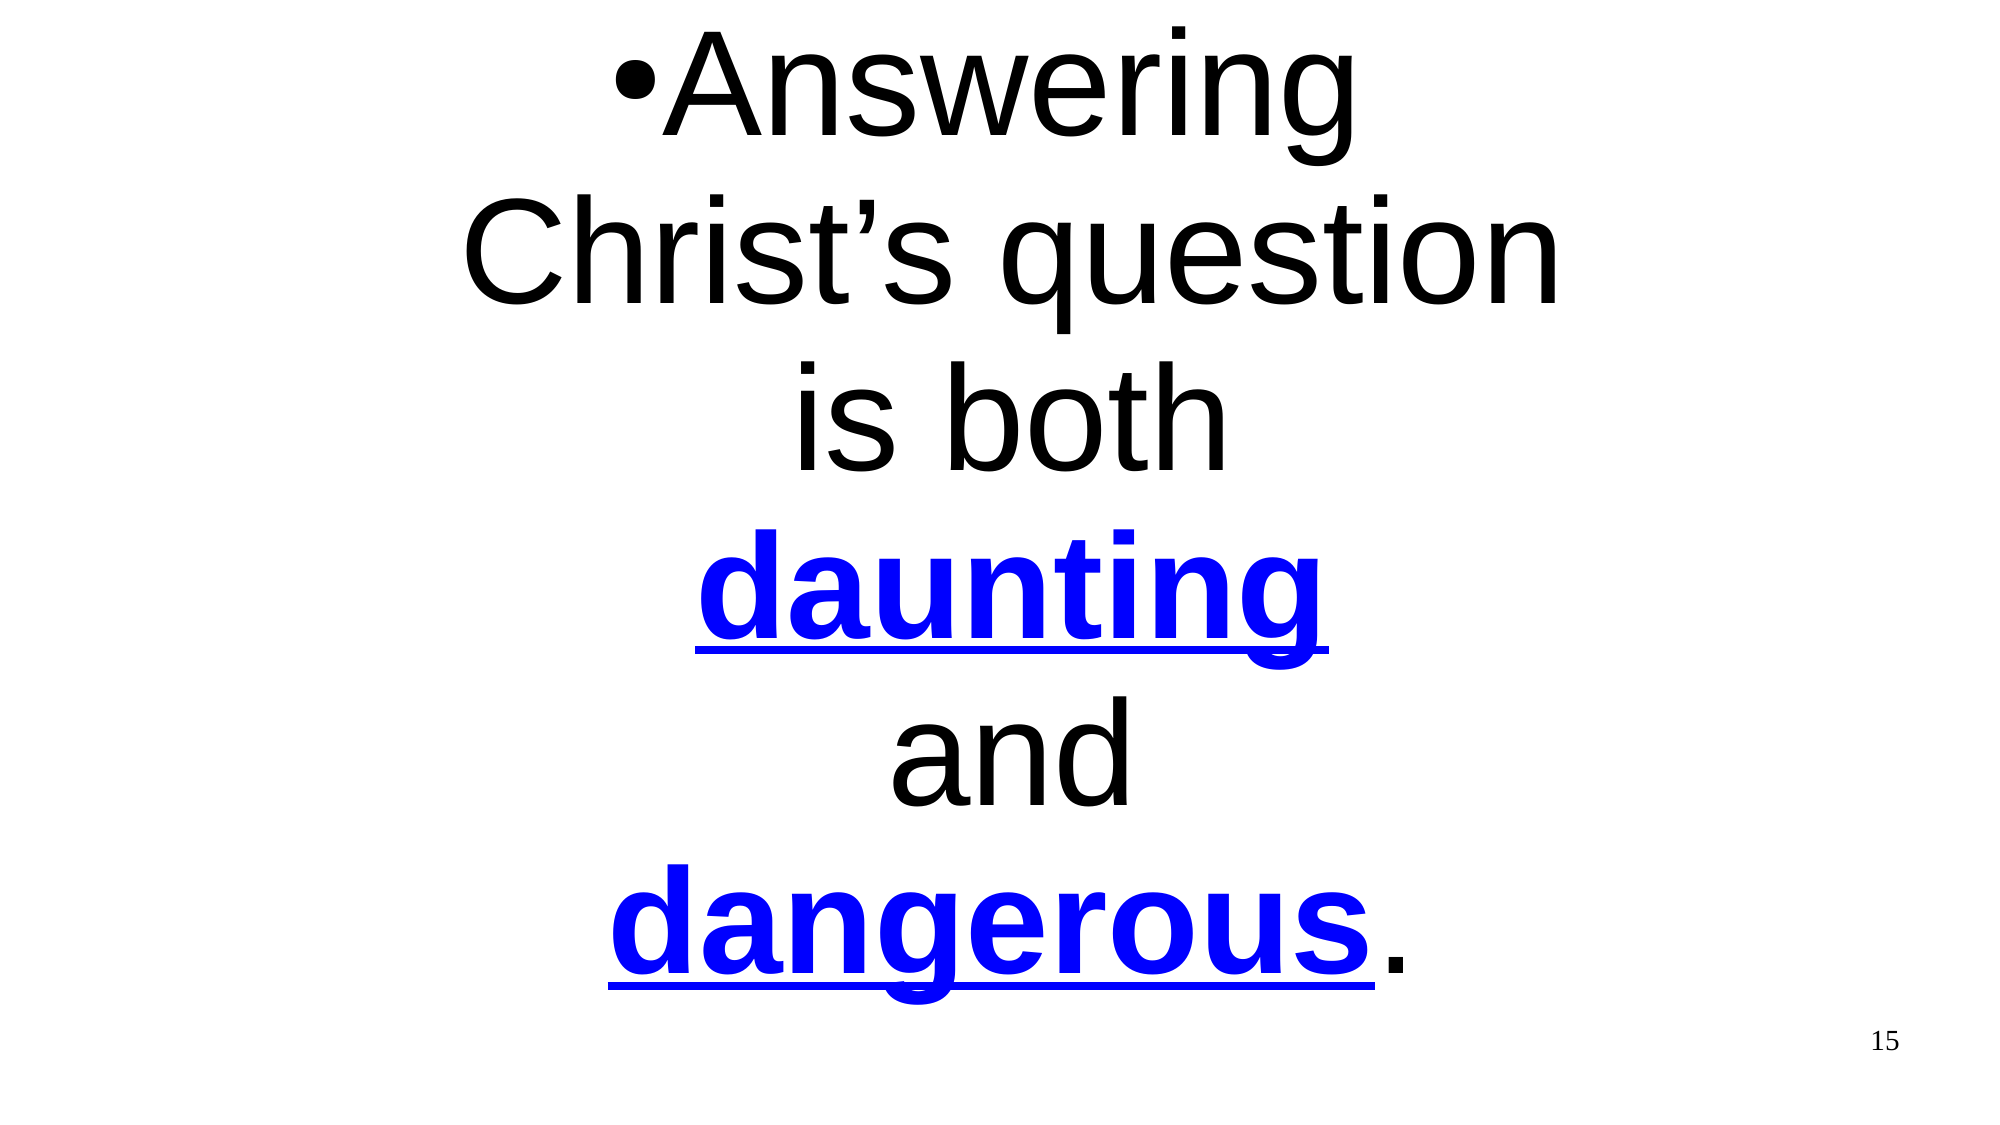

# Answering Christ’s question  is both daunting and dangerous.
15